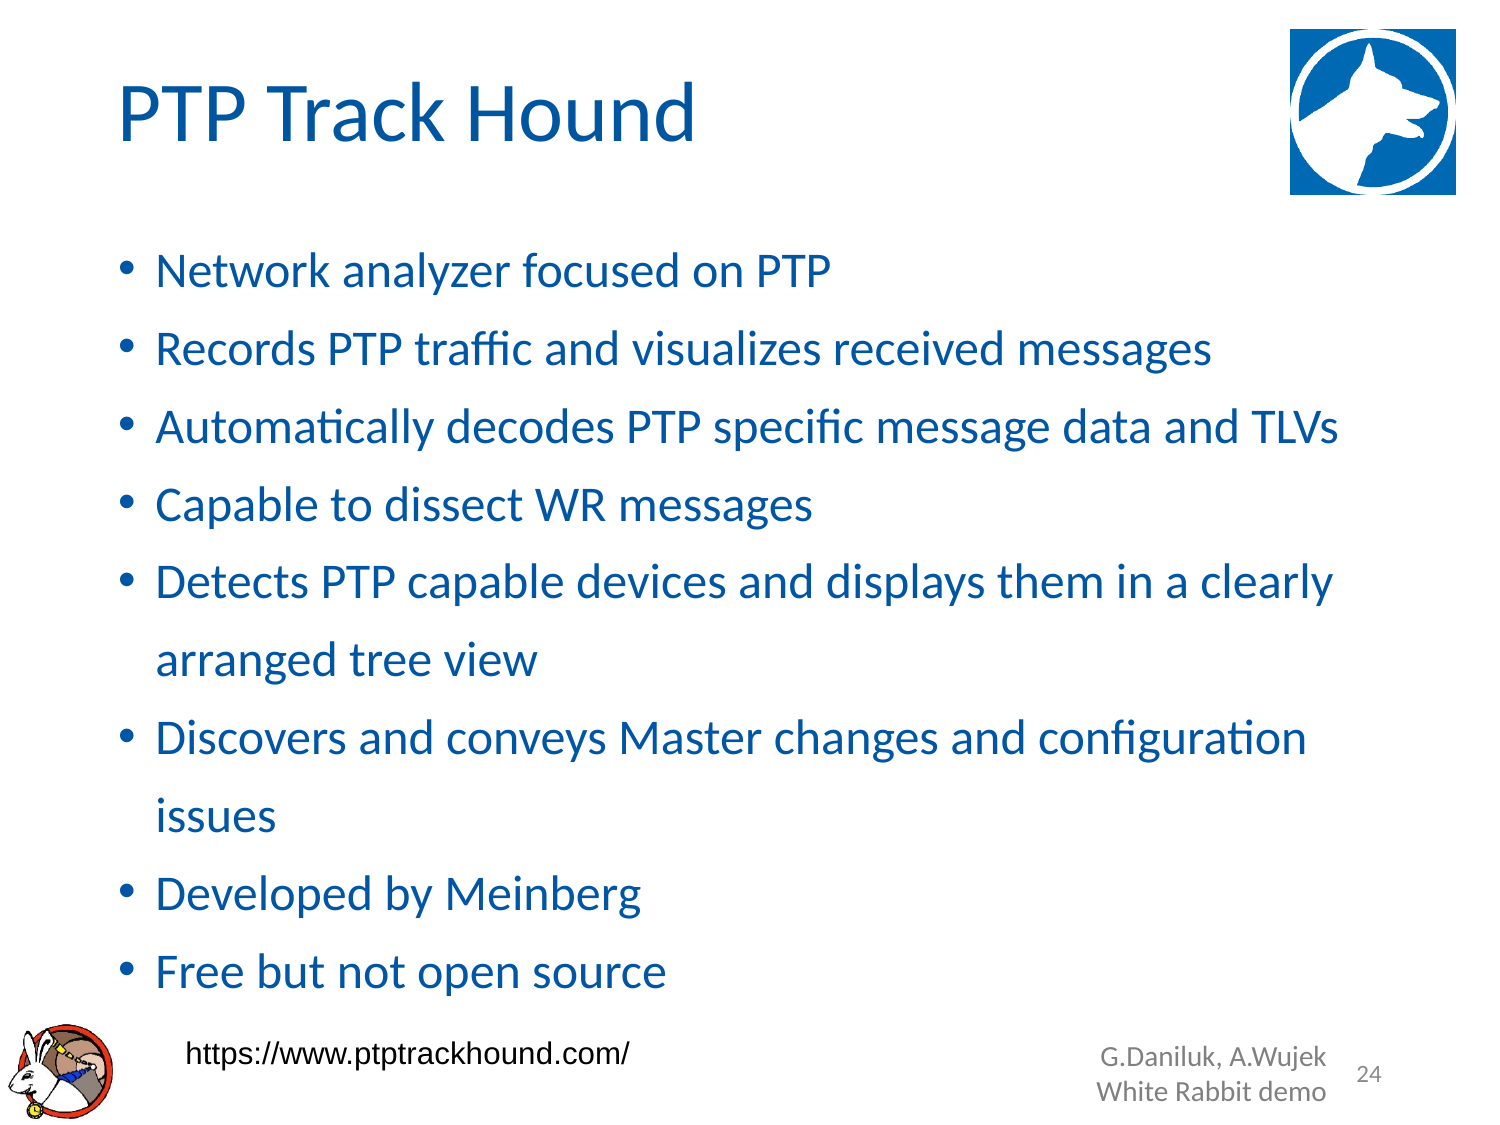

PTP Track Hound
Network analyzer focused on PTP
Records PTP traffic and visualizes received messages
Automatically decodes PTP specific message data and TLVs
Capable to dissect WR messages
Detects PTP capable devices and displays them in a clearly arranged tree view
Discovers and conveys Master changes and configuration issues
Developed by Meinberg
Free but not open source
https://www.ptptrackhound.com/